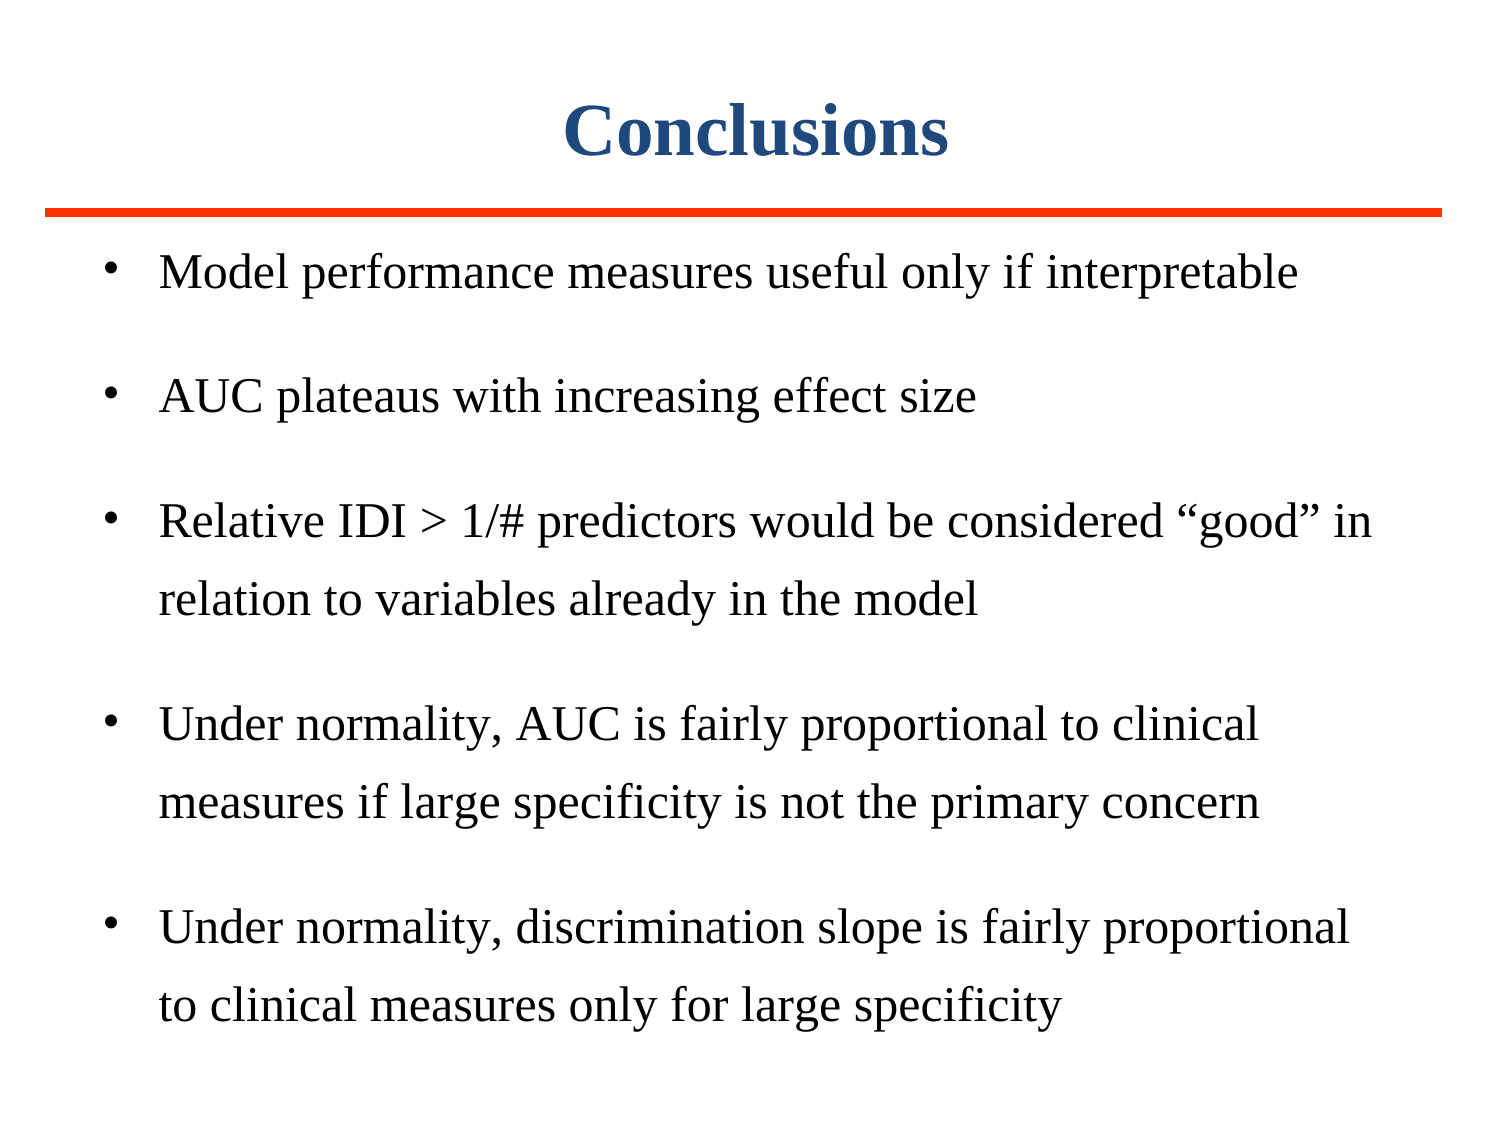

Conclusions
Model performance measures useful only if interpretable
AUC plateaus with increasing effect size
Relative IDI > 1/# predictors would be considered “good” in relation to variables already in the model
Under normality, AUC is fairly proportional to clinical measures if large specificity is not the primary concern
Under normality, discrimination slope is fairly proportional to clinical measures only for large specificity